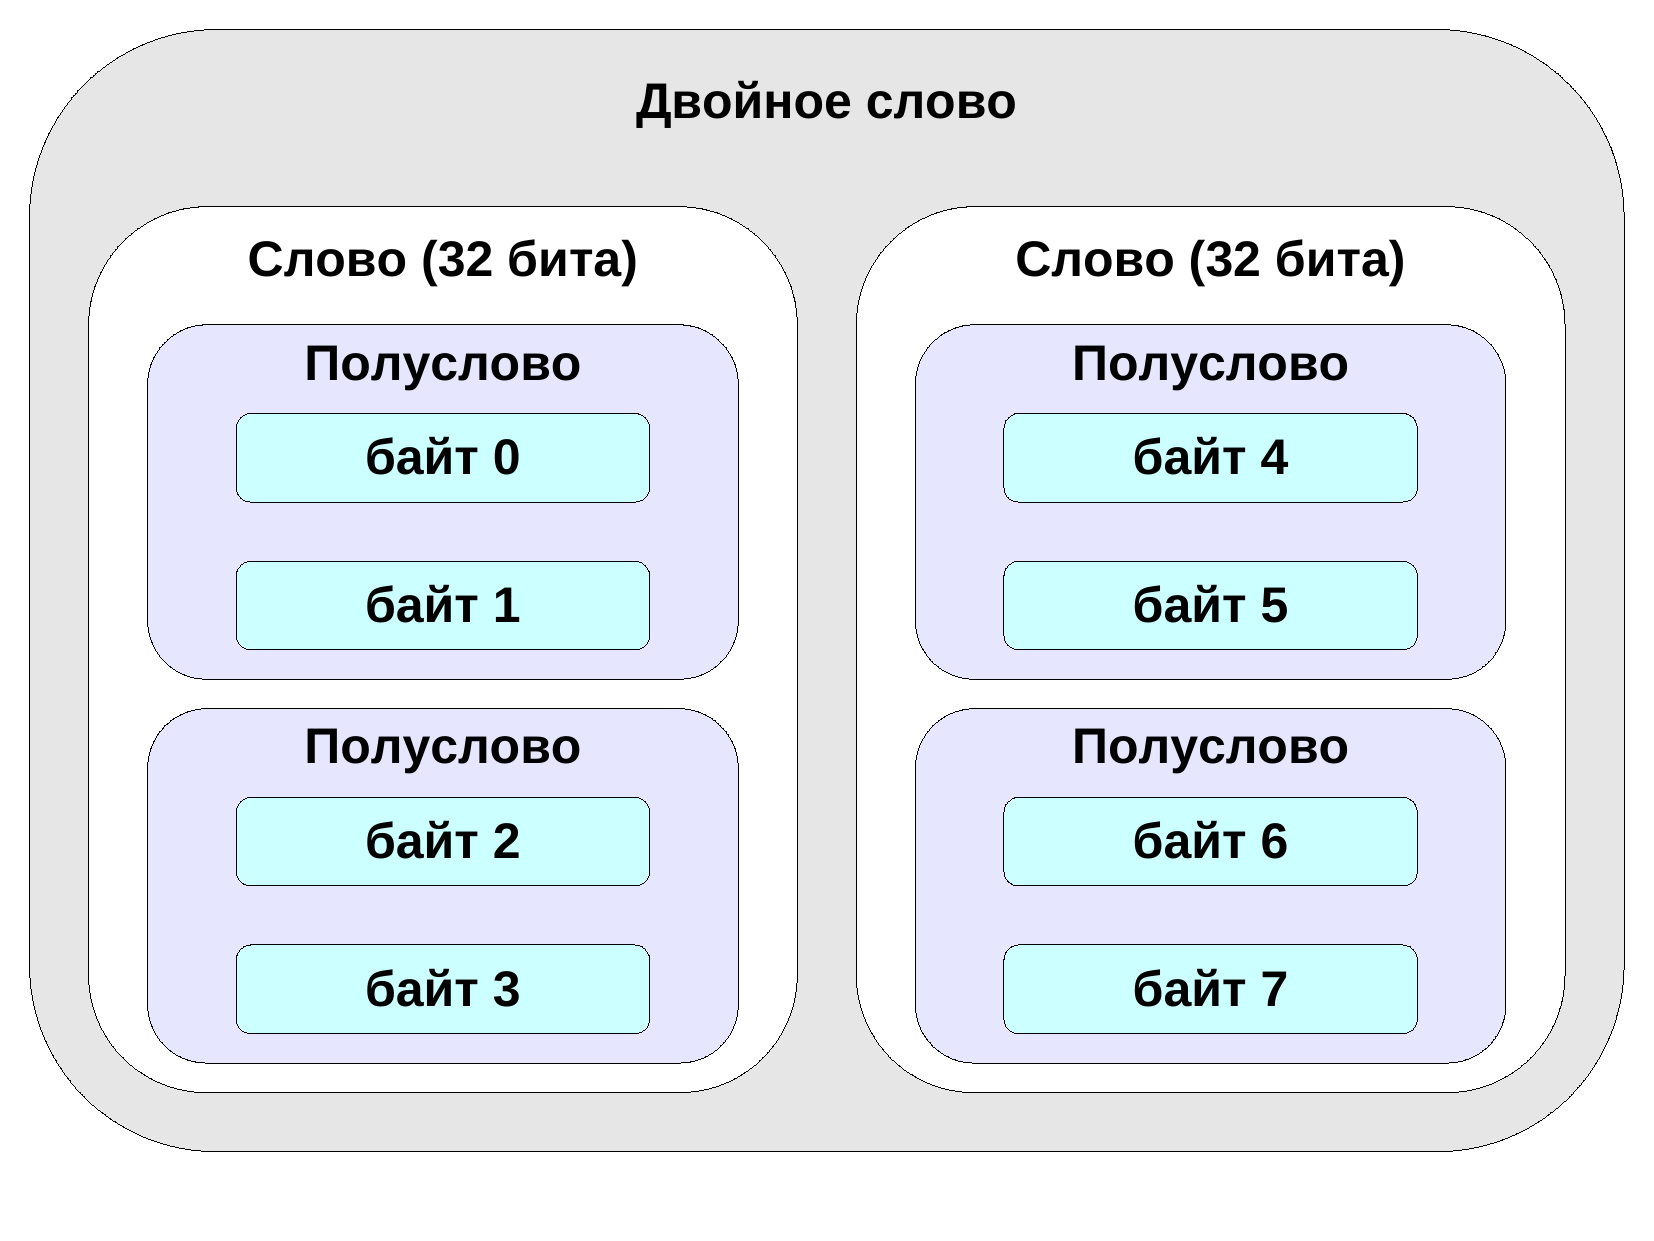

Двойное слово
Слово (32 бита)
Полуслово
байт 0
байт 1
Полуслово
байт 2
байт 3
Слово (32 бита)
Полуслово
байт 4
байт 5
Полуслово
байт 6
байт 7